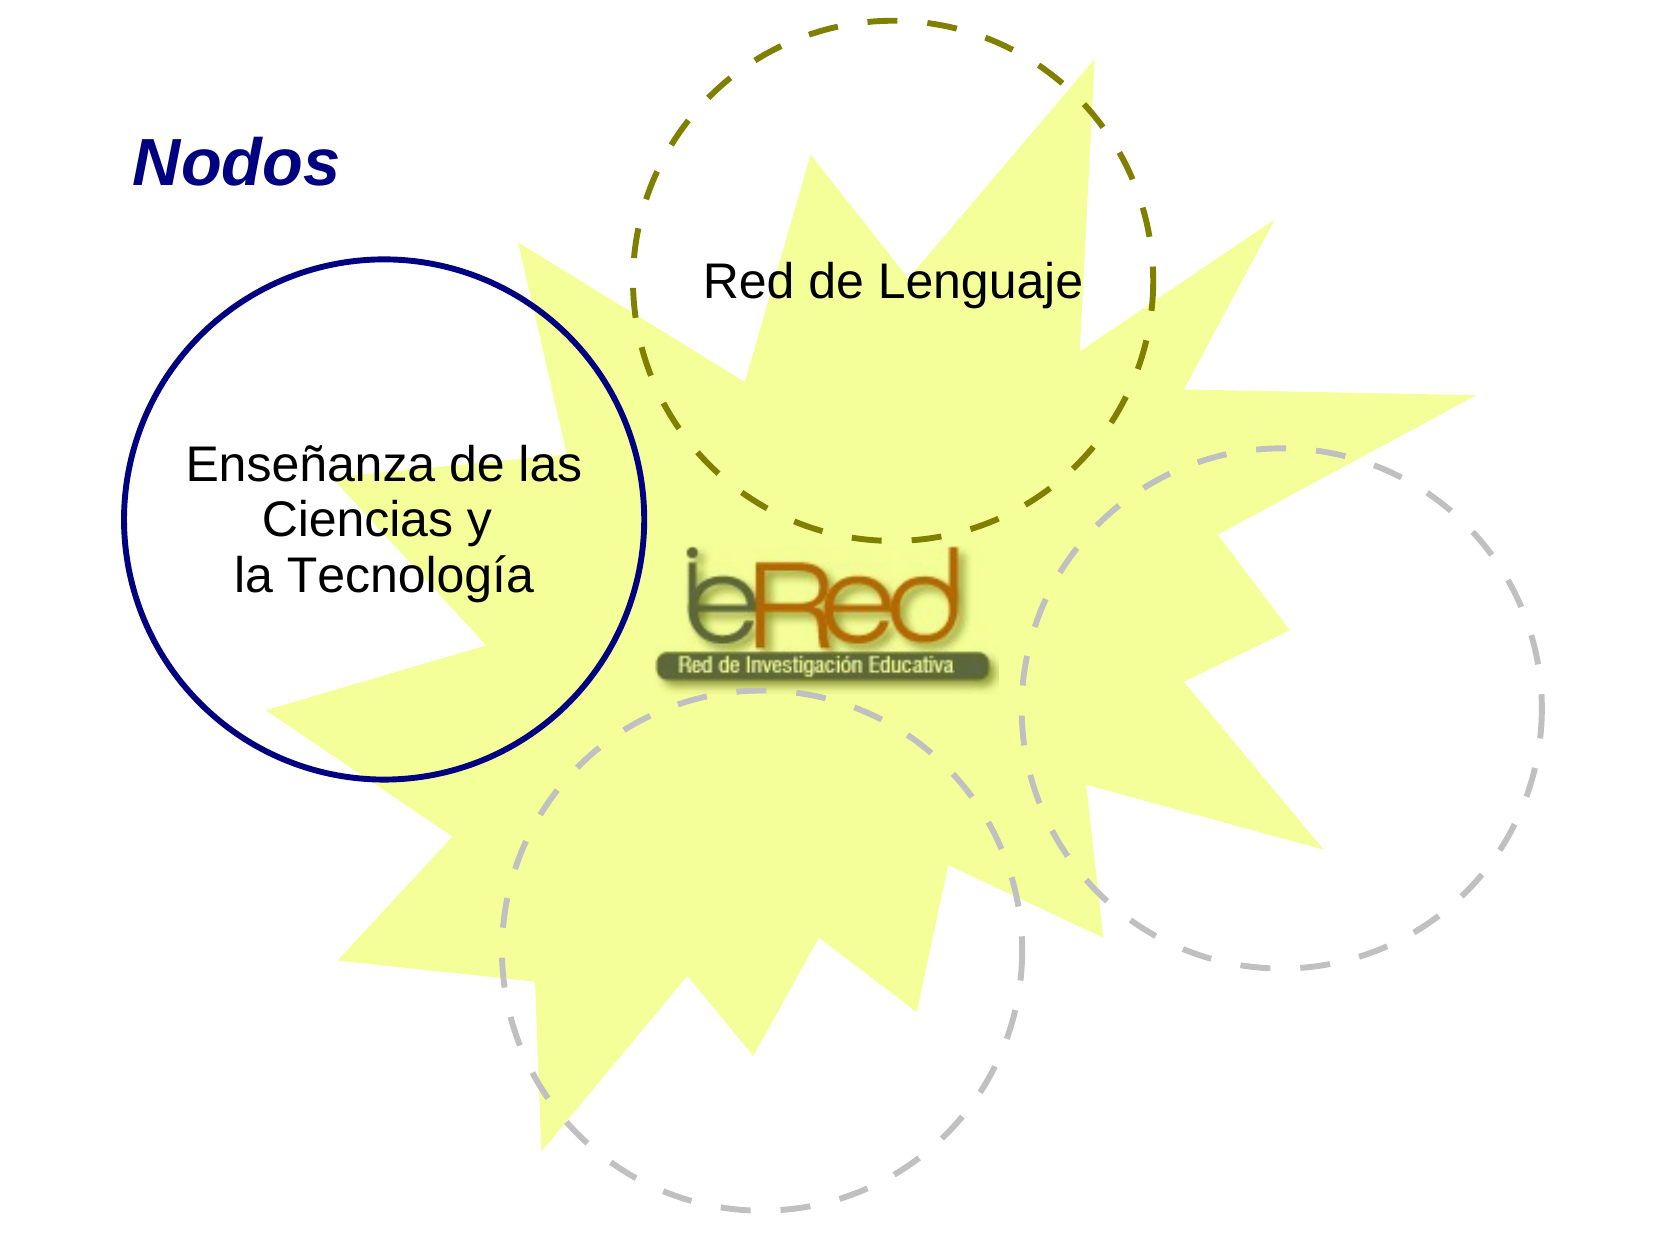

Red de Lenguaje
Nodos
Enseñanza de las
Ciencias y
la Tecnología